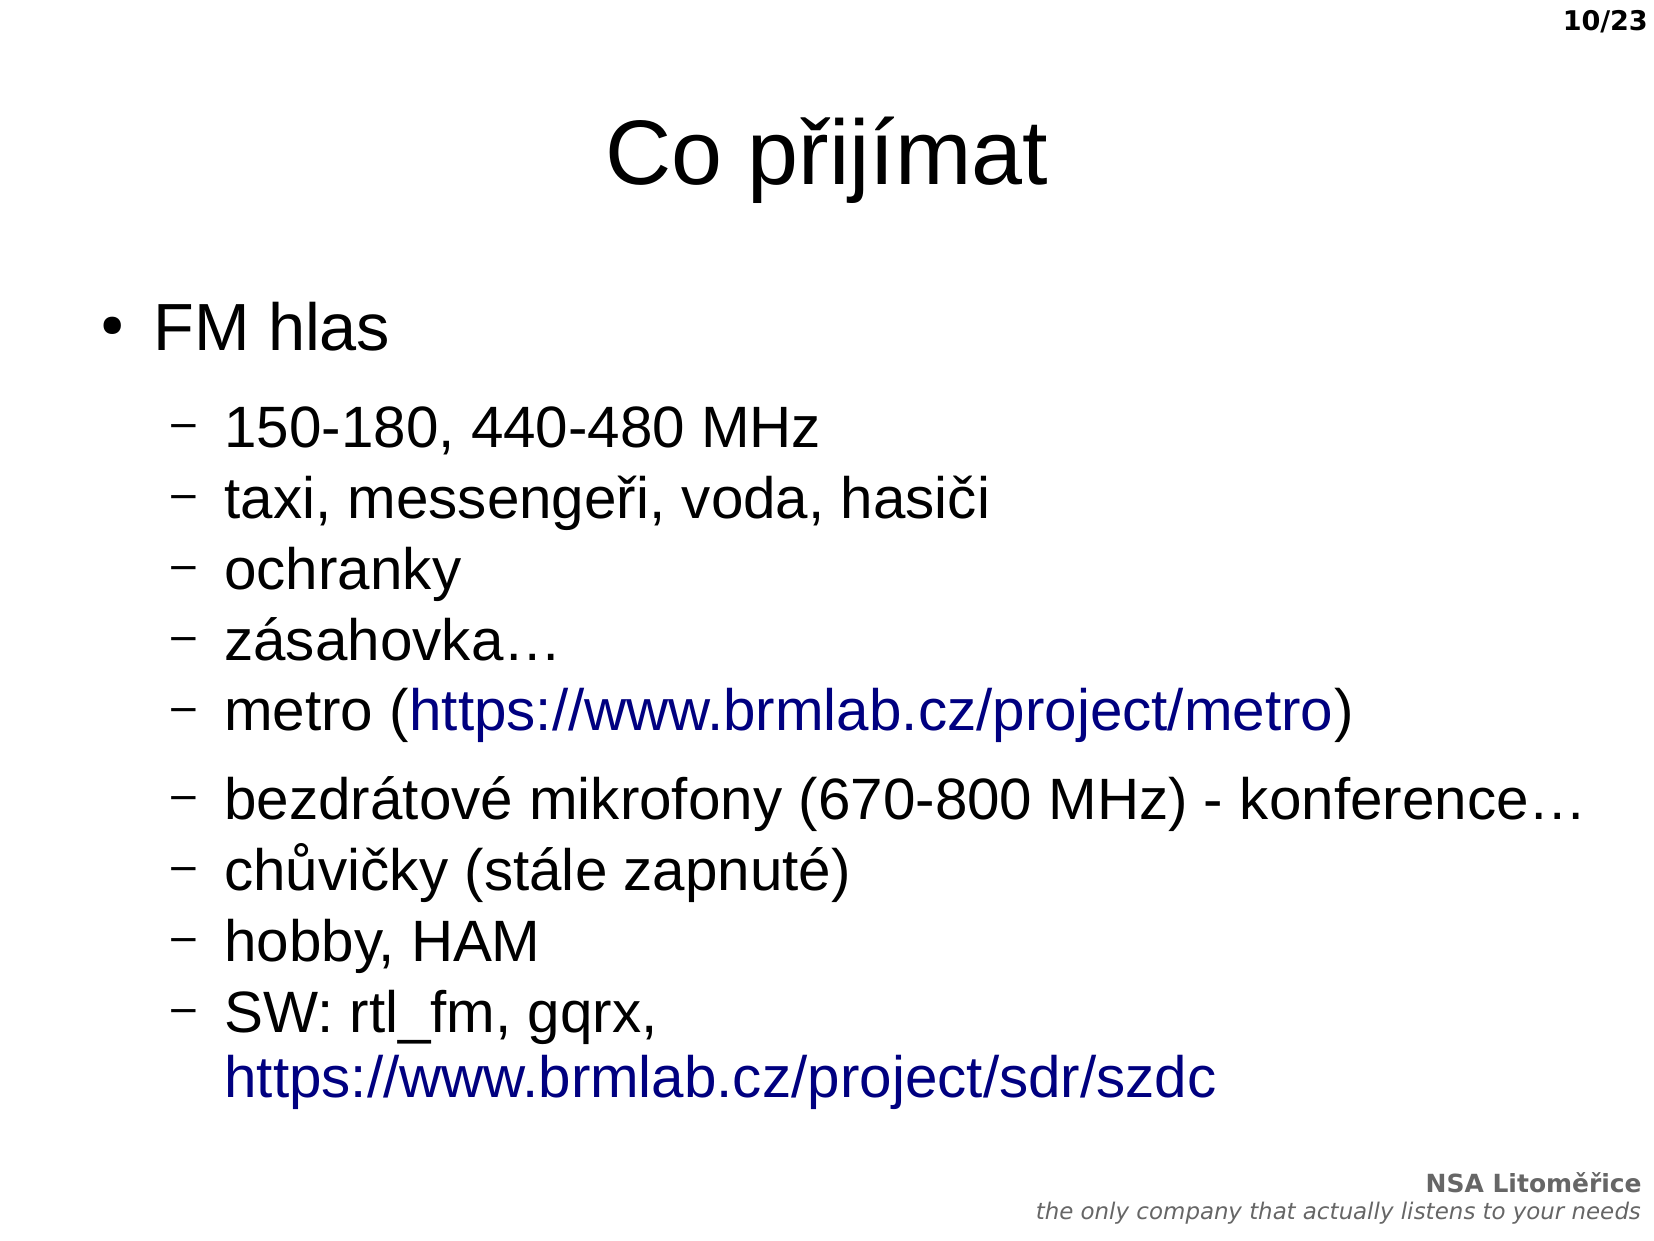

aaa
# Co přijímat
FM hlas
150-180, 440-480 MHz
taxi, messengeři, voda, hasiči
ochranky
zásahovka…
metro (https://www.brmlab.cz/project/metro)
bezdrátové mikrofony (670-800 MHz) - konference…
chůvičky (stále zapnuté)
hobby, HAM
SW: rtl_fm, gqrx, https://www.brmlab.cz/project/sdr/szdc
10